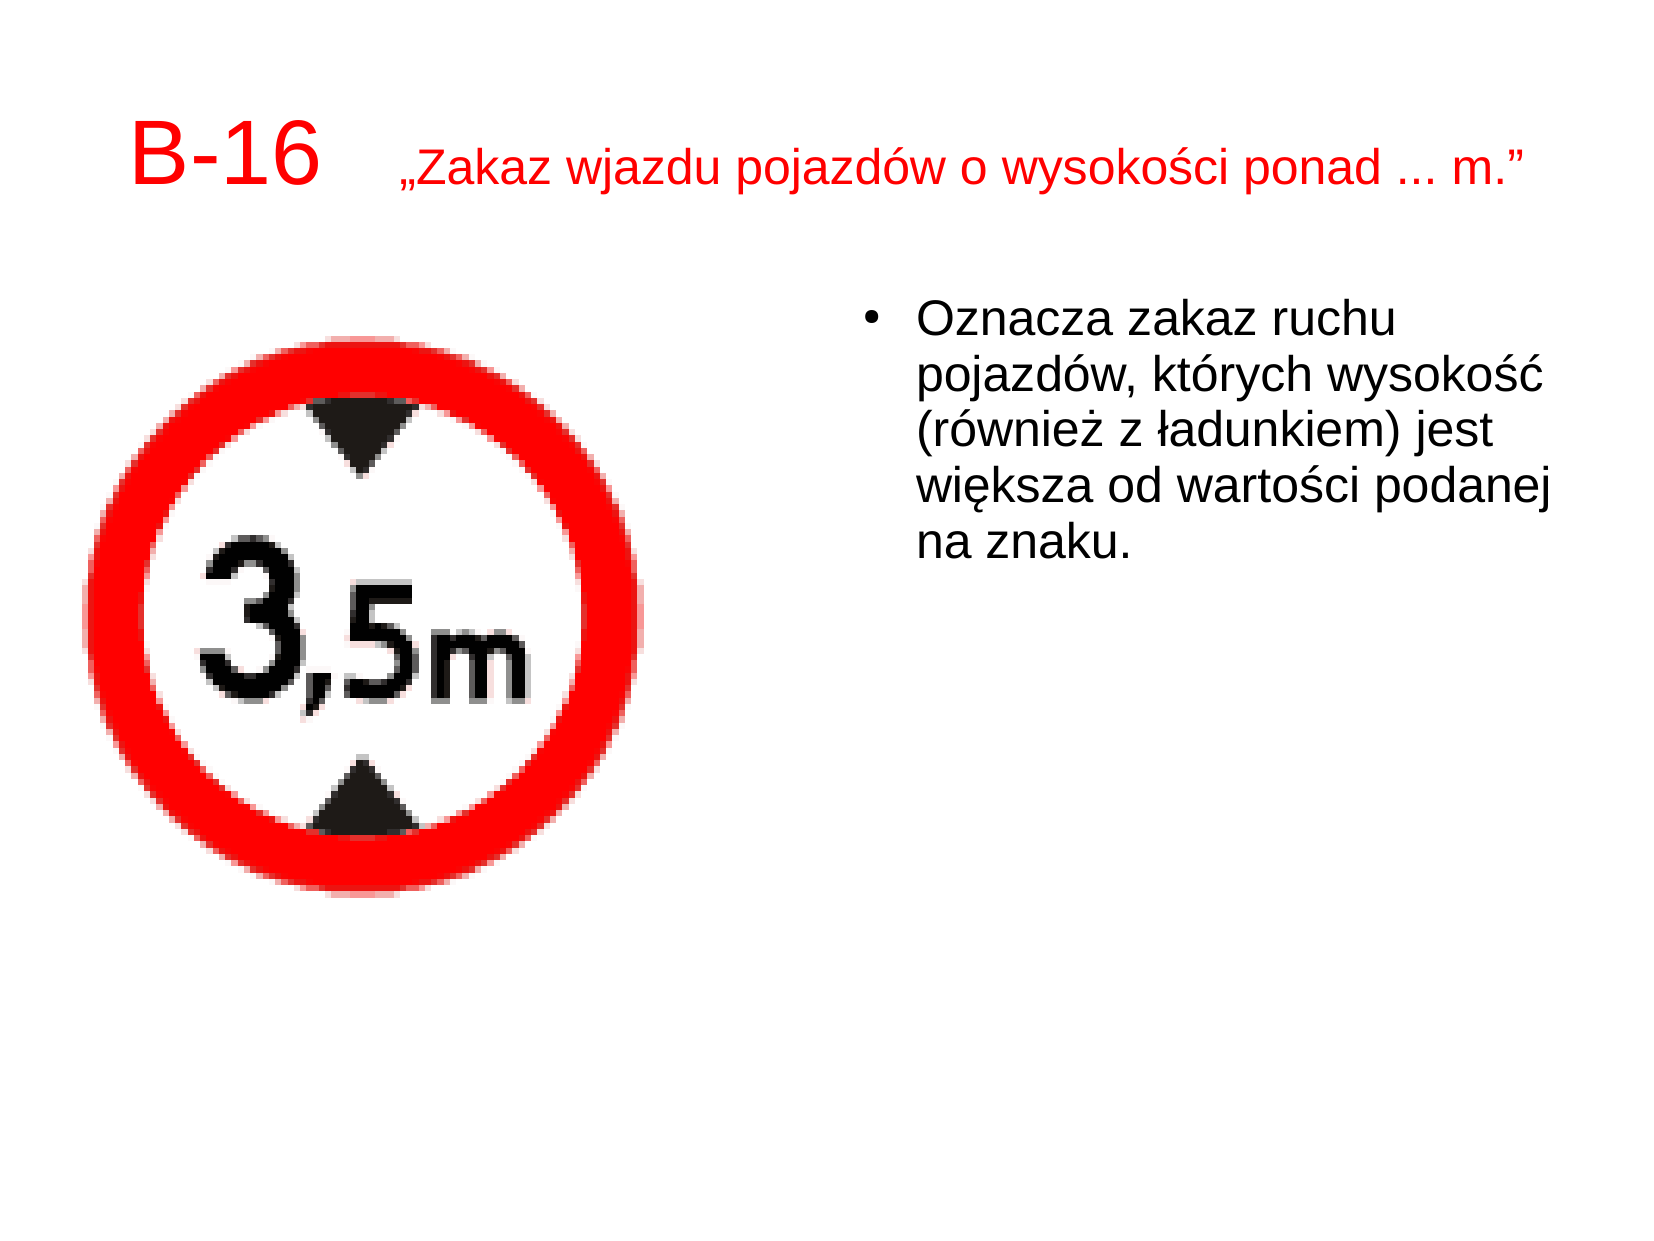

# B-16 „Zakaz wjazdu pojazdów o wysokości ponad ... m.”
Oznacza zakaz ruchu pojazdów, których wysokość (również z ładunkiem) jest większa od wartości podanej na znaku.